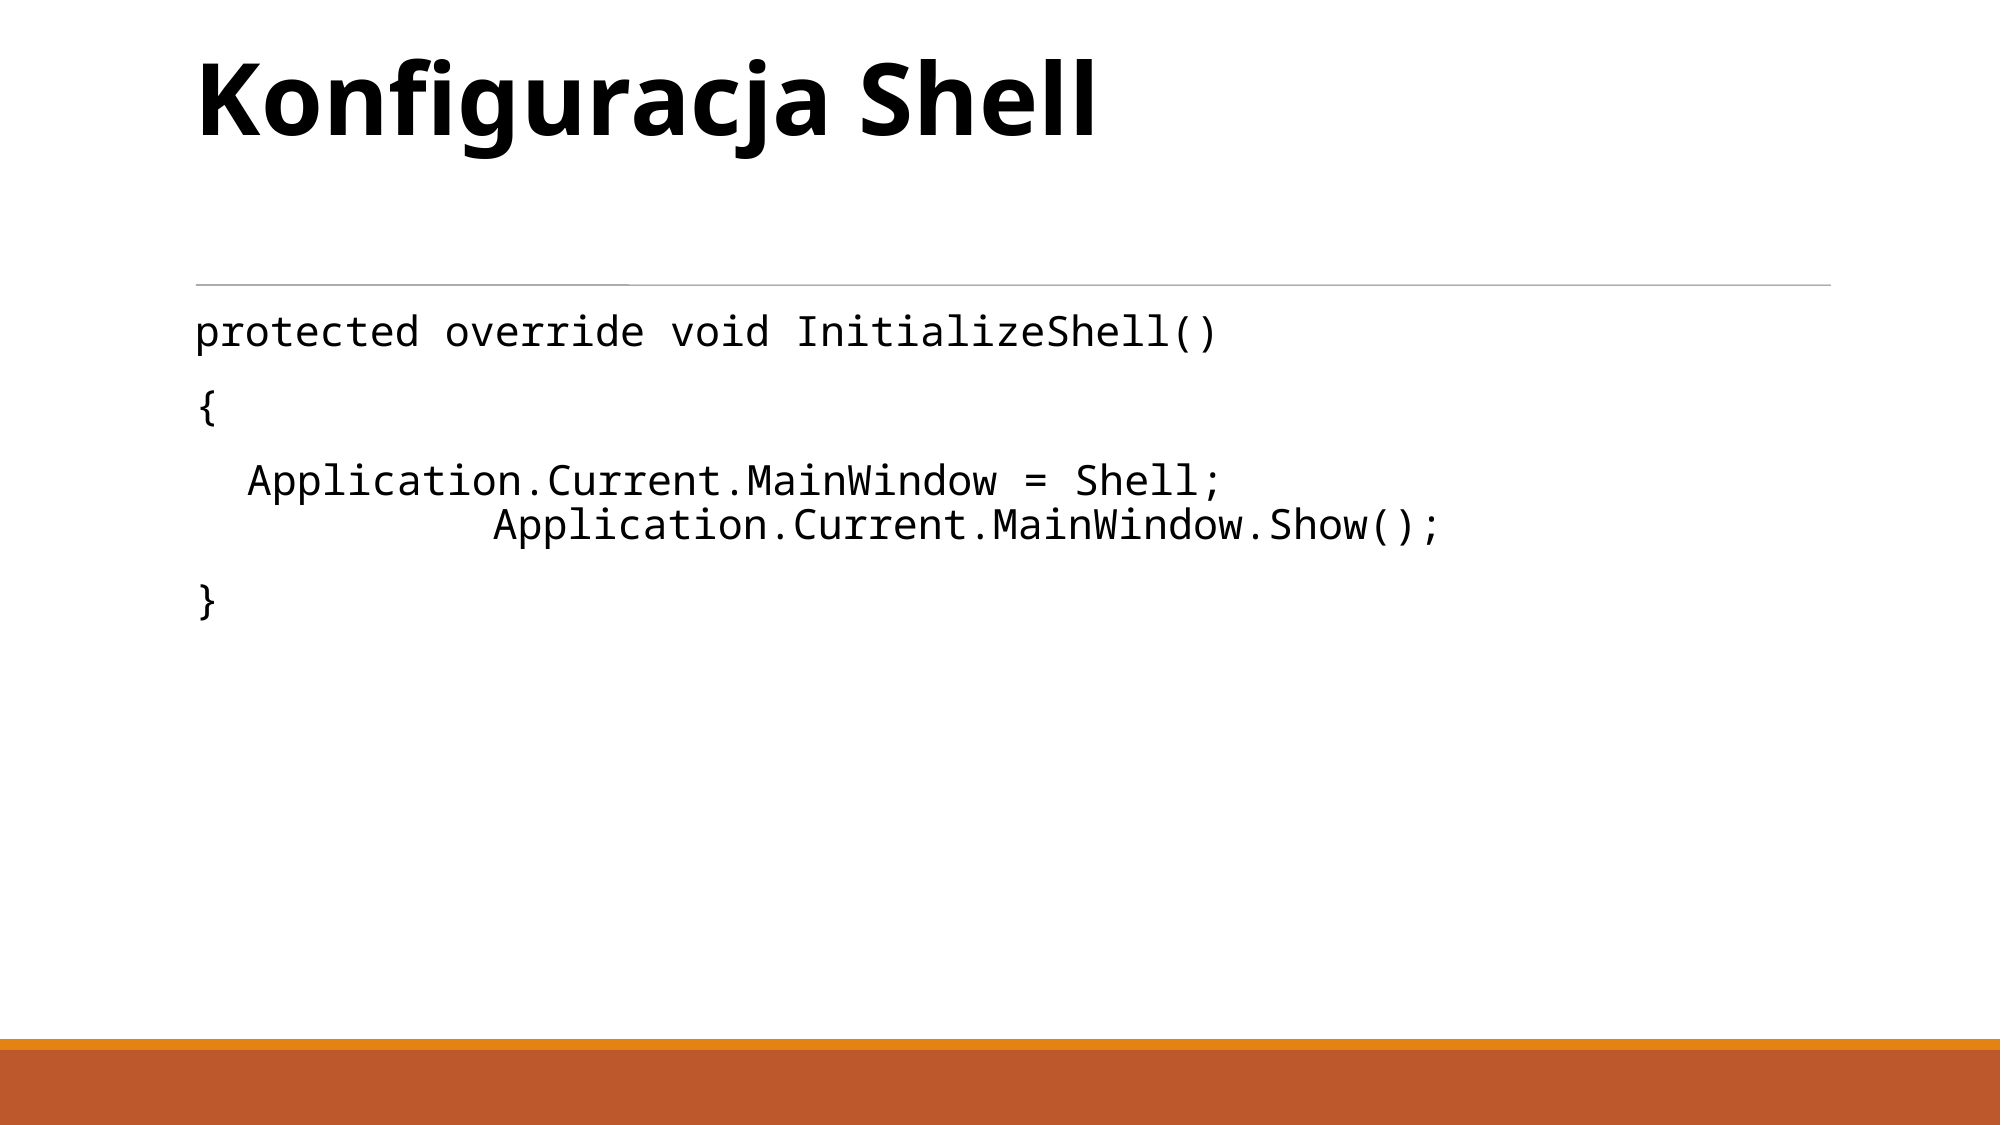

# Konfiguracja Shell
protected override void InitializeShell()
{
 Application.Current.MainWindow = Shell; 		 Application.Current.MainWindow.Show();
}